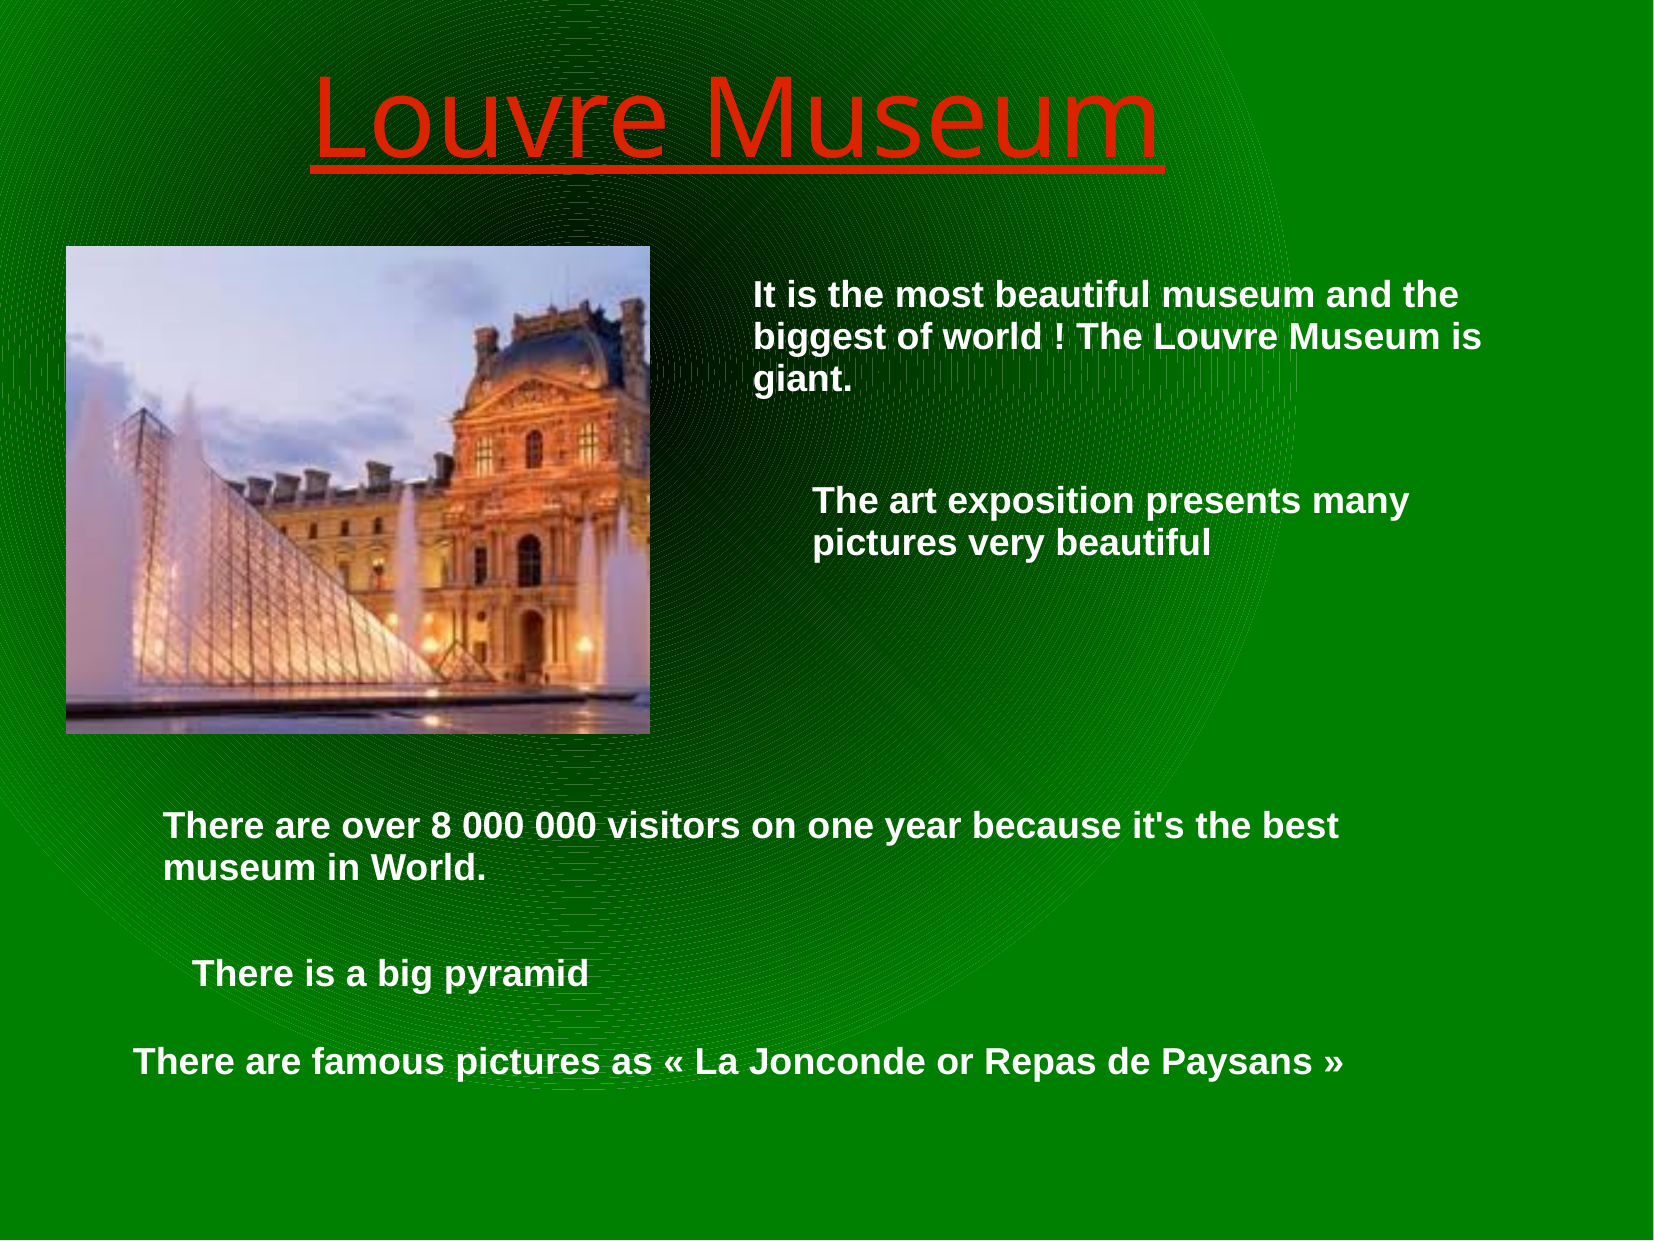

Louvre Museum
It is the most beautiful museum and the biggest of world ! The Louvre Museum is giant.
The art exposition presents many pictures very beautiful
There are over 8 000 000 visitors on one year because it's the best museum in World.
There is a big pyramid
There are famous pictures as « La Jonconde or Repas de Paysans »